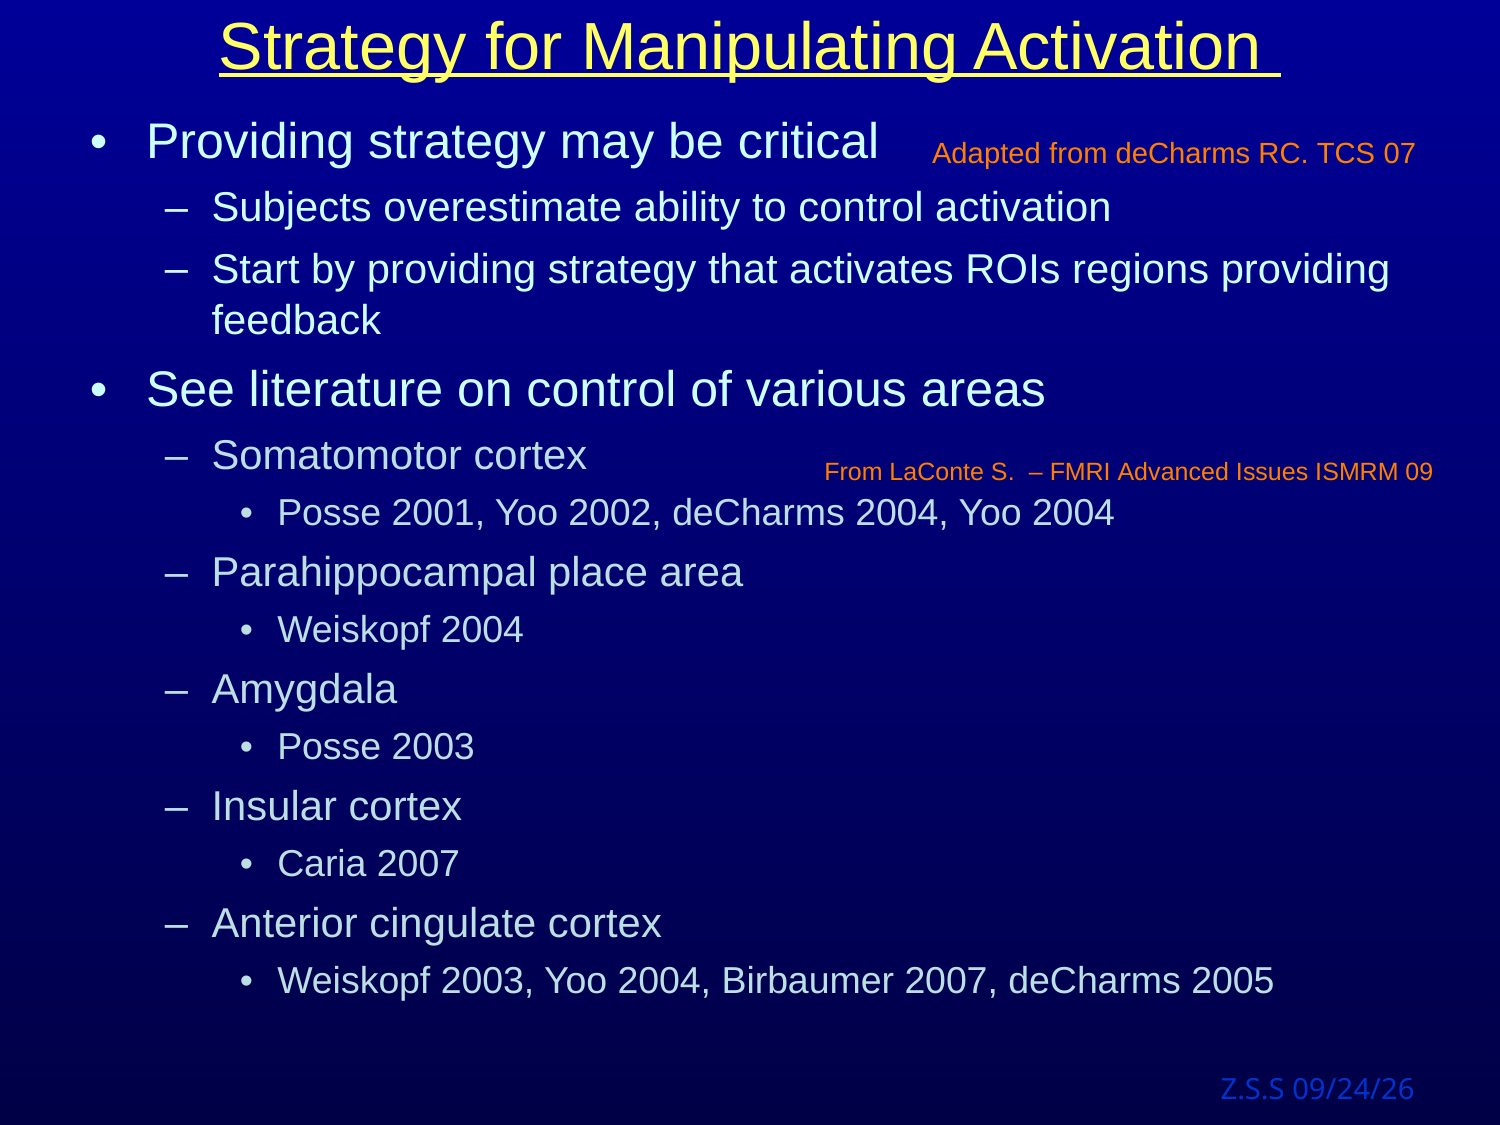

# Strategy for Manipulating Activation
Providing strategy may be critical
Subjects overestimate ability to control activation
Start by providing strategy that activates ROIs regions providing feedback
See literature on control of various areas
Somatomotor cortex
Posse 2001, Yoo 2002, deCharms 2004, Yoo 2004
Parahippocampal place area
Weiskopf 2004
Amygdala
Posse 2003
Insular cortex
Caria 2007
Anterior cingulate cortex
Weiskopf 2003, Yoo 2004, Birbaumer 2007, deCharms 2005
Adapted from deCharms RC. TCS 07
From LaConte S. – FMRI Advanced Issues ISMRM 09